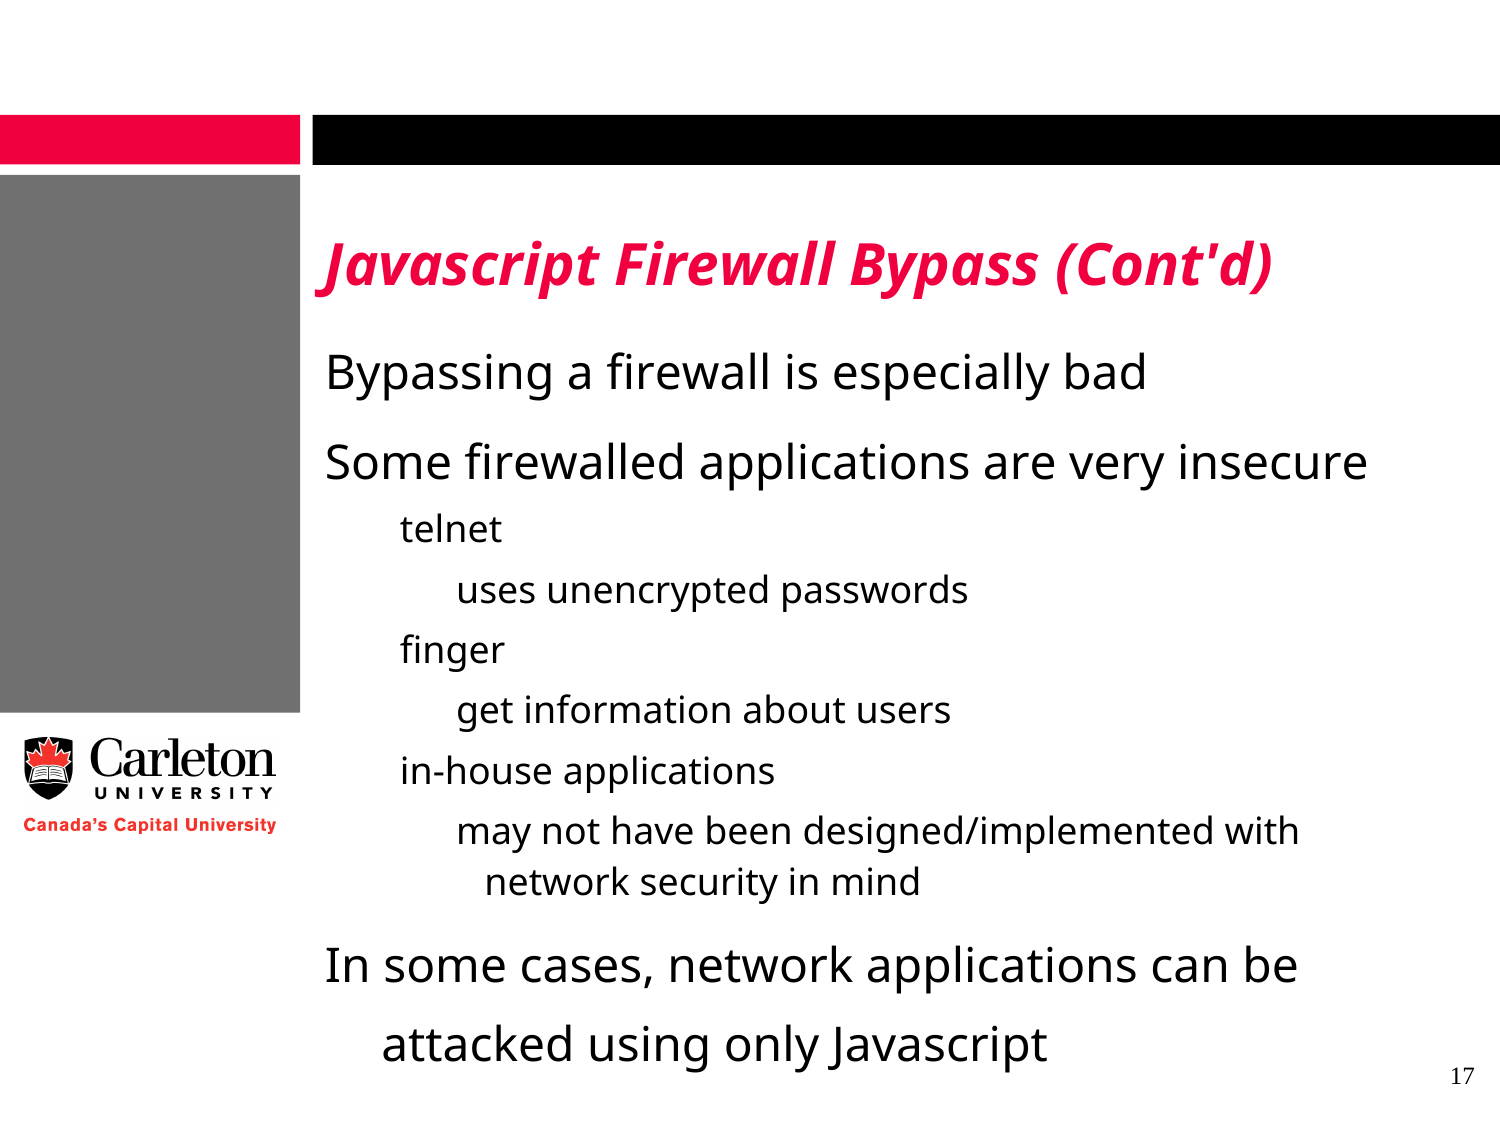

# Javascript Firewall Bypass (Cont'd)
Bypassing a firewall is especially bad
Some firewalled applications are very insecure
telnet
uses unencrypted passwords
finger
get information about users
in-house applications
may not have been designed/implemented with network security in mind
In some cases, network applications can be attacked using only Javascript
17